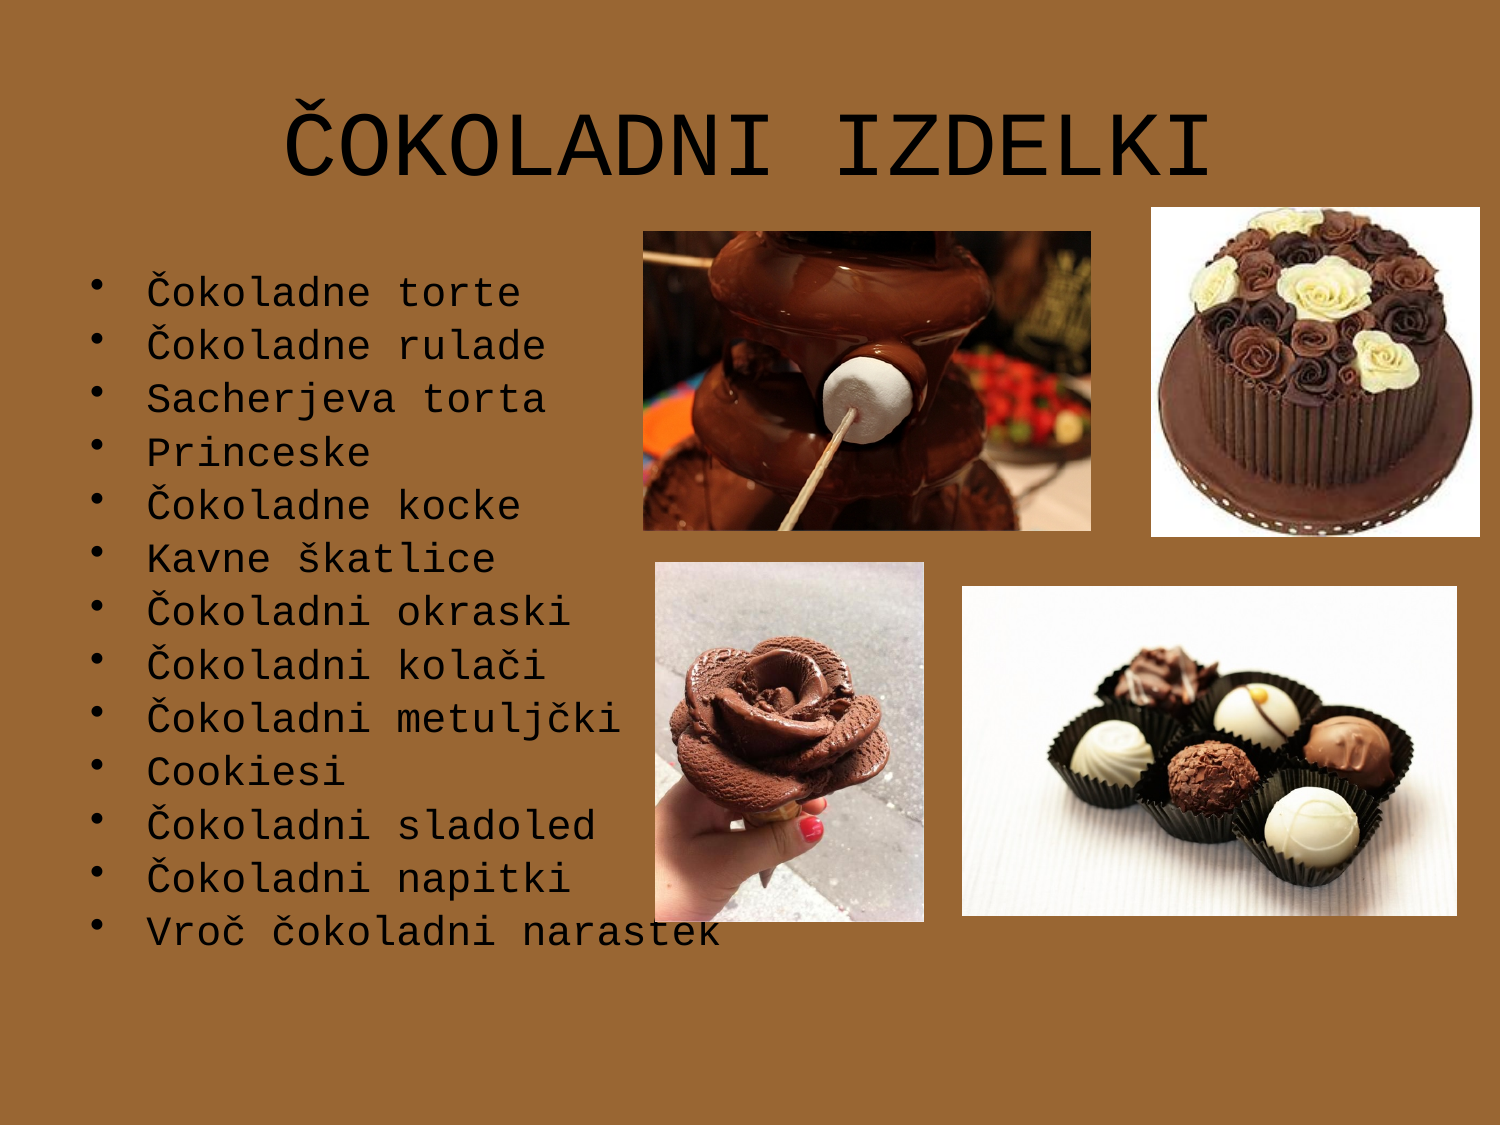

# ČOKOLADNI IZDELKI
Čokoladne torte
Čokoladne rulade
Sacherjeva torta
Princeske
Čokoladne kocke
Kavne škatlice
Čokoladni okraski
Čokoladni kolači
Čokoladni metuljčki
Cookiesi
Čokoladni sladoled
Čokoladni napitki
Vroč čokoladni narastek